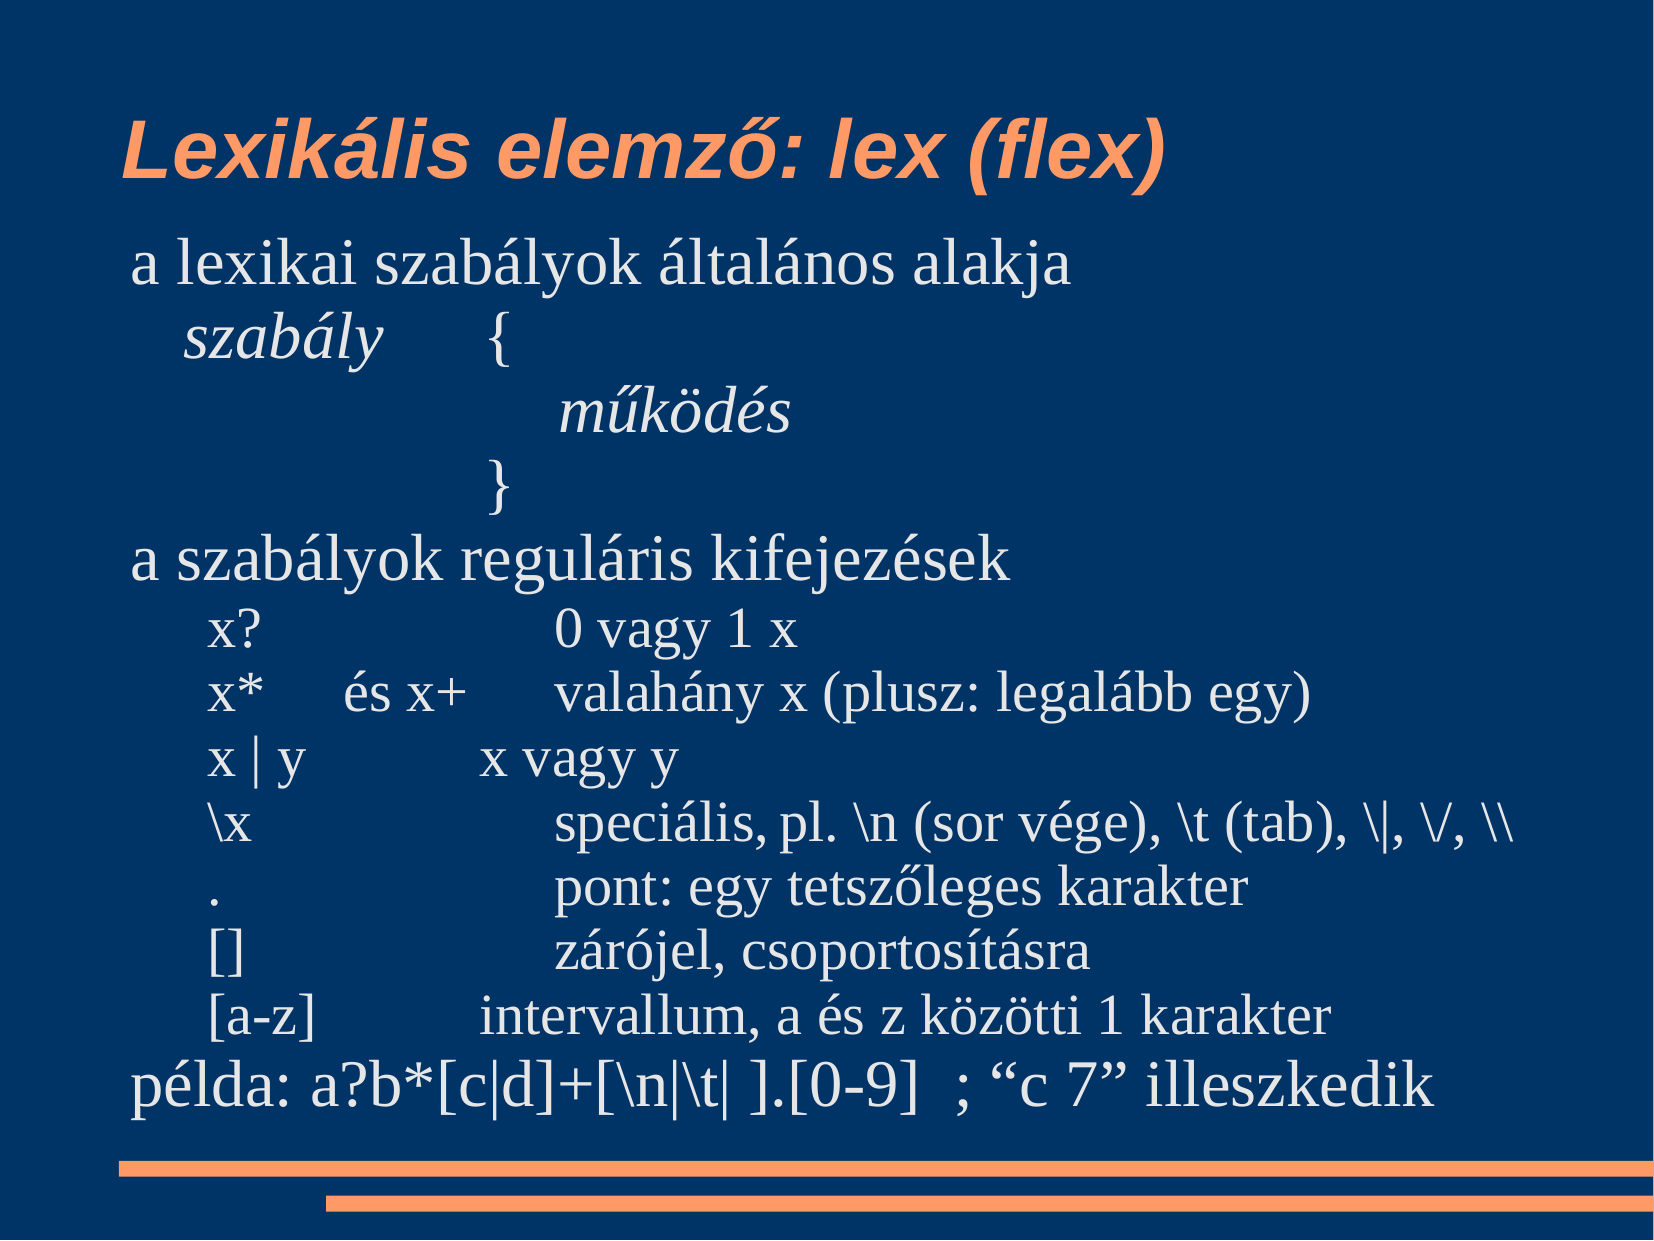

# Lexikális elemző: lex (flex)
a lexikai szabályok általános alakja
szabály		{
					működés
				}
a szabályok reguláris kifejezések
x?				0 vagy 1 x
x*	 és x+		valahány x (plusz: legalább egy)
x | y			x vagy y
\x				speciális,	pl. \n (sor vége), \t (tab), \|, \/, \\
.				pont: egy tetszőleges karakter
[]				zárójel, csoportosításra
[a-z]			intervallum, a és z közötti 1 karakter
példa: a?b*[c|d]+[\n|\t| ].[0-9] ; “c 7” illeszkedik